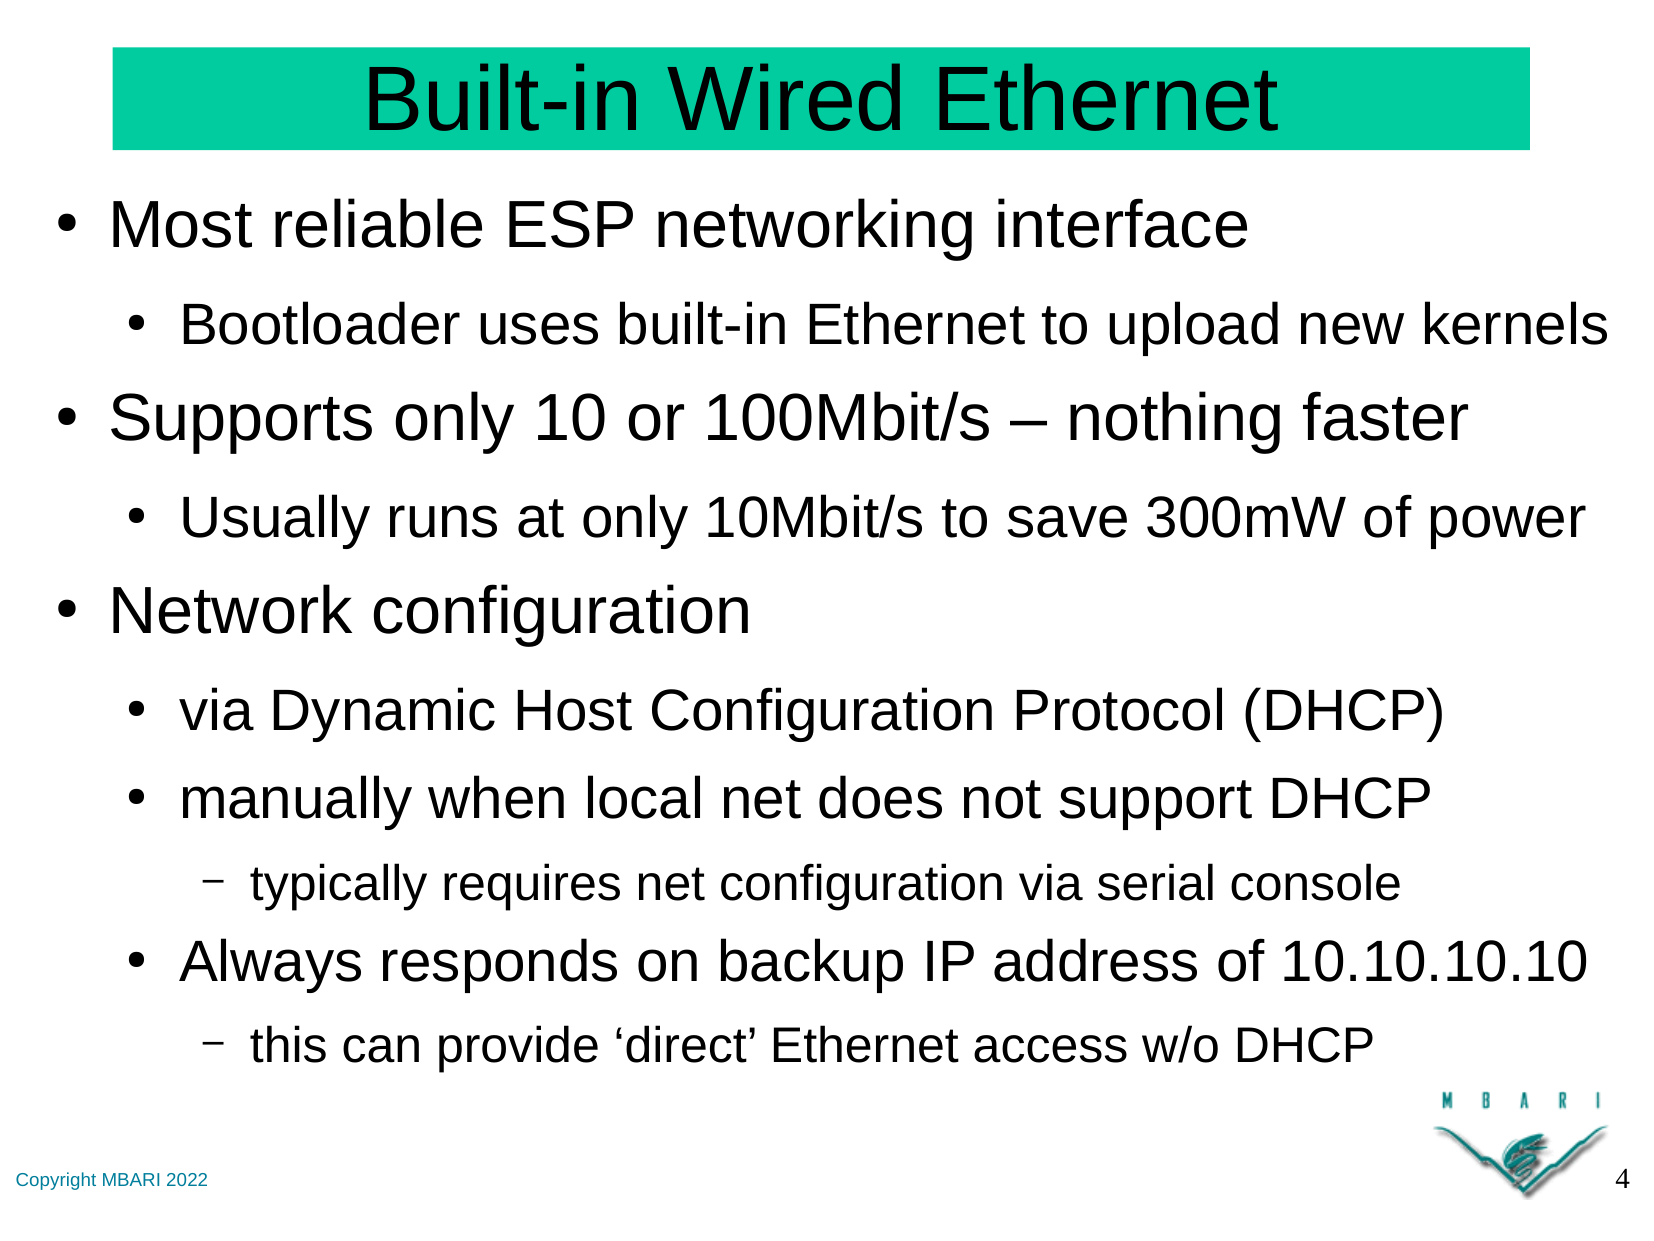

# Built-in Wired Ethernet
Most reliable ESP networking interface
Bootloader uses built-in Ethernet to upload new kernels
Supports only 10 or 100Mbit/s – nothing faster
Usually runs at only 10Mbit/s to save 300mW of power
Network configuration
via Dynamic Host Configuration Protocol (DHCP)
manually when local net does not support DHCP
typically requires net configuration via serial console
Always responds on backup IP address of 10.10.10.10
this can provide ‘direct’ Ethernet access w/o DHCP